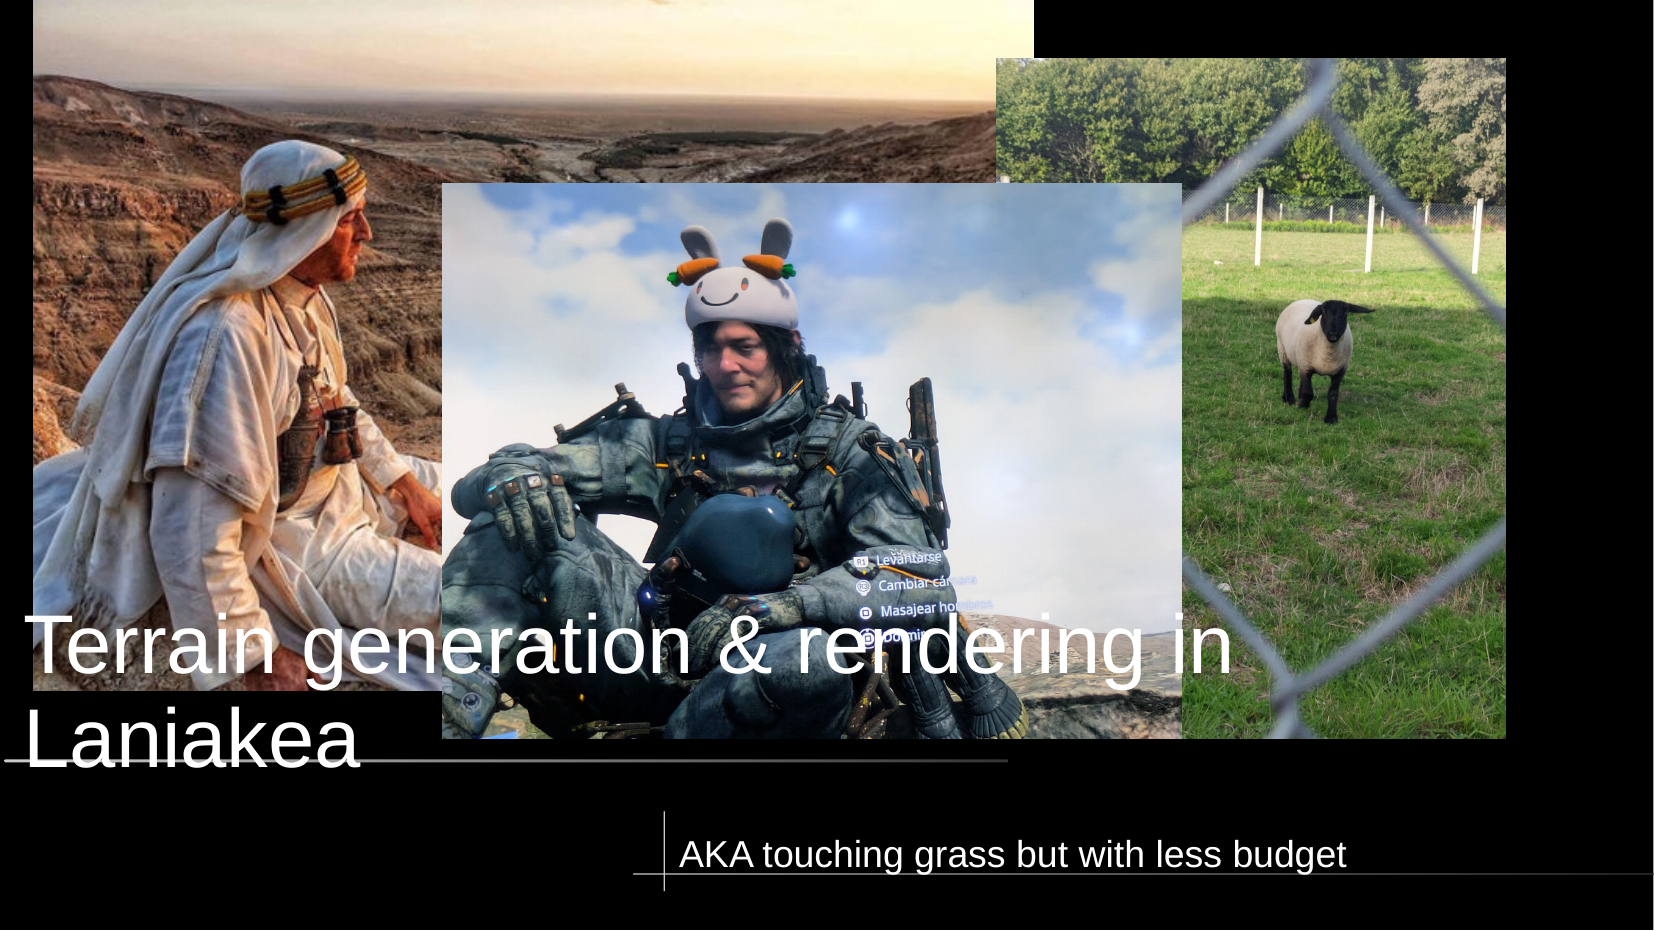

# Terrain generation & rendering in Laniakea
AKA touching grass but with less budget